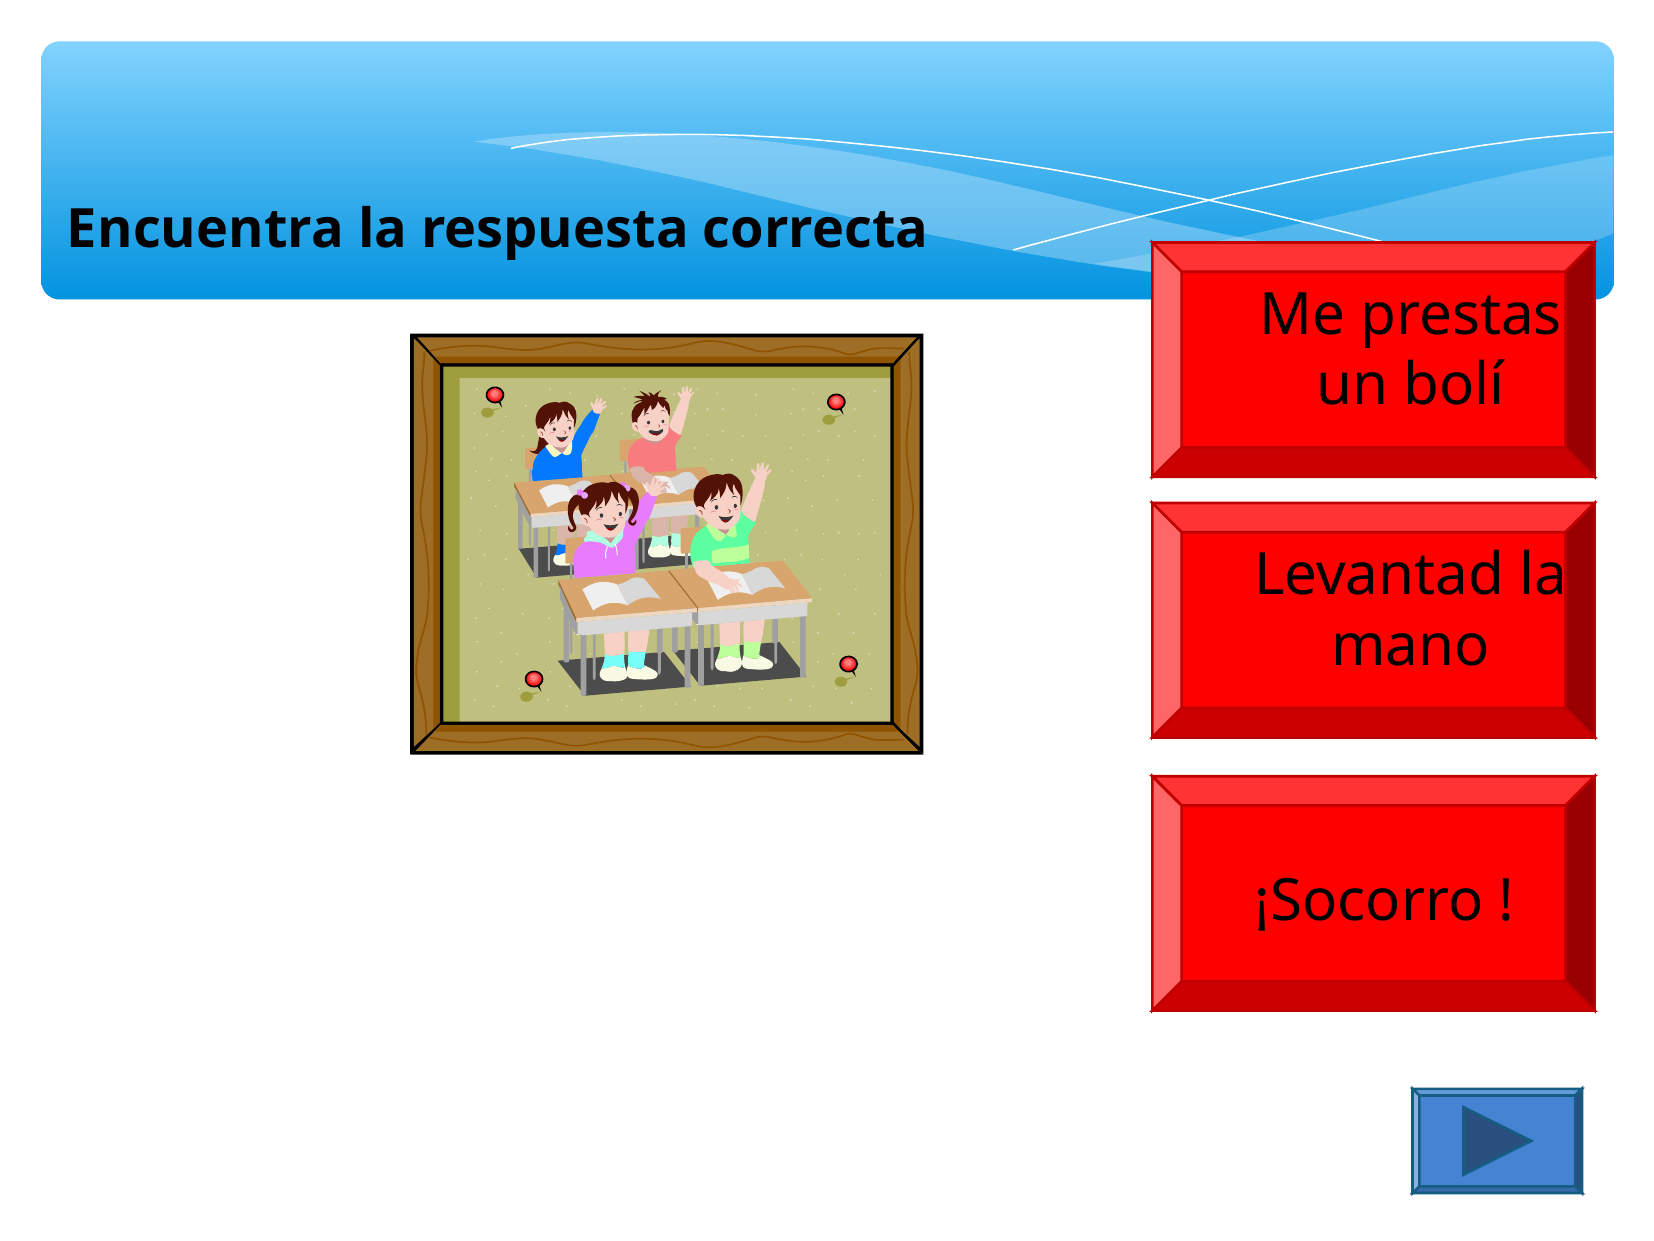

Encuentra la respuesta correcta
Me prestas un bolí
Levantad la mano
¡Socorro !